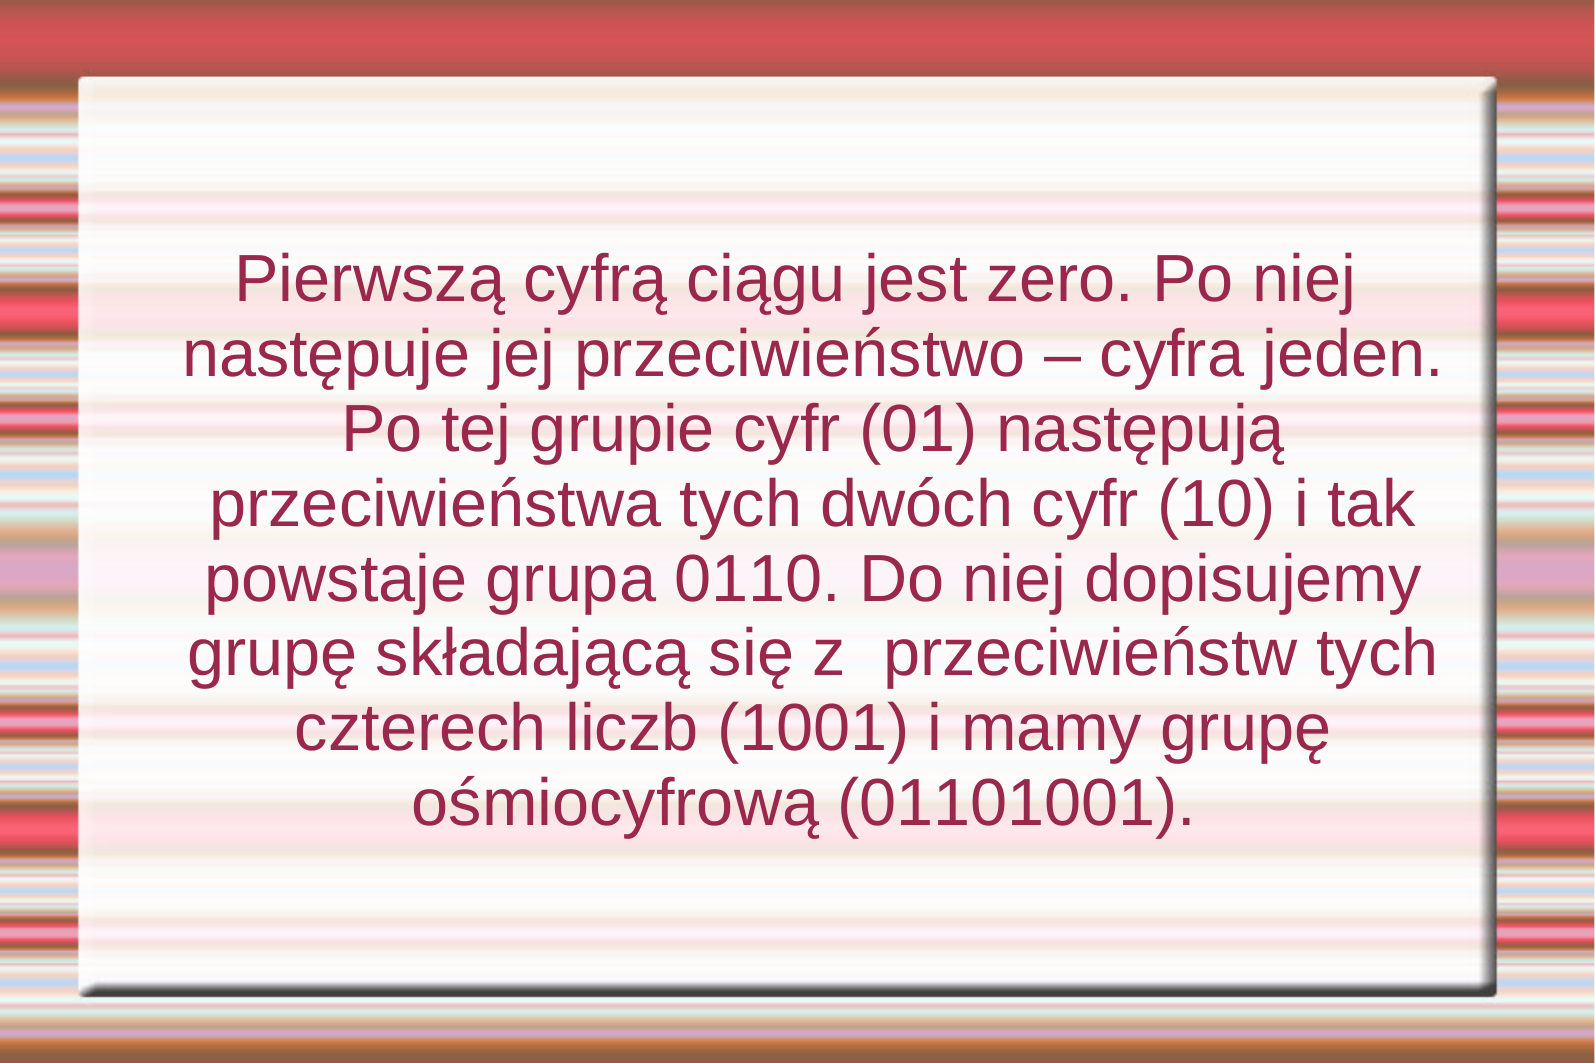

# Pierwszą cyfrą ciągu jest zero. Po niej następuje jej przeciwieństwo – cyfra jeden. Po tej grupie cyfr (01) następują przeciwieństwa tych dwóch cyfr (10) i tak powstaje grupa 0110. Do niej dopisujemy grupę składającą się z przeciwieństw tych czterech liczb (1001) i mamy grupę ośmiocyfrową (01101001).